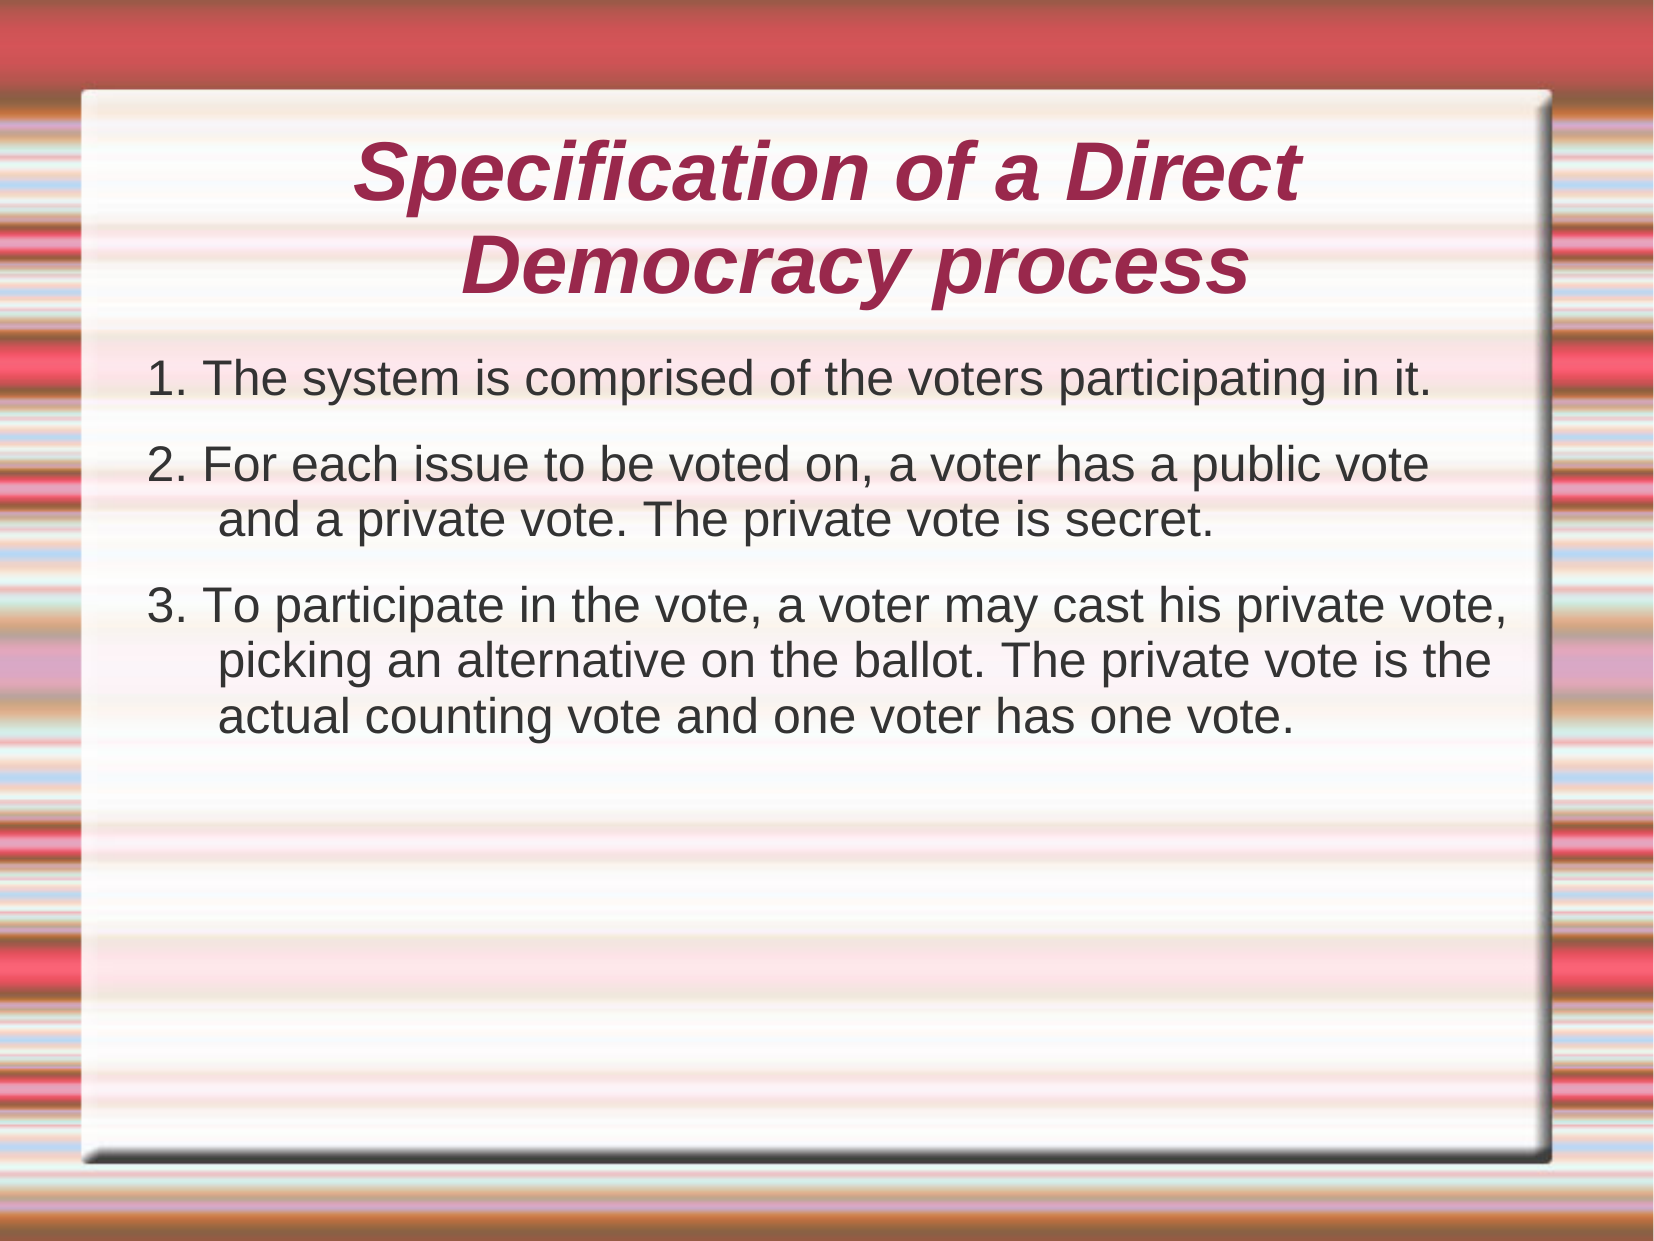

# Specification of a Direct Democracy process
1. The system is comprised of the voters participating in it.
2. For each issue to be voted on, a voter has a public vote and a private vote. The private vote is secret.
3. To participate in the vote, a voter may cast his private vote, picking an alternative on the ballot. The private vote is the actual counting vote and one voter has one vote.